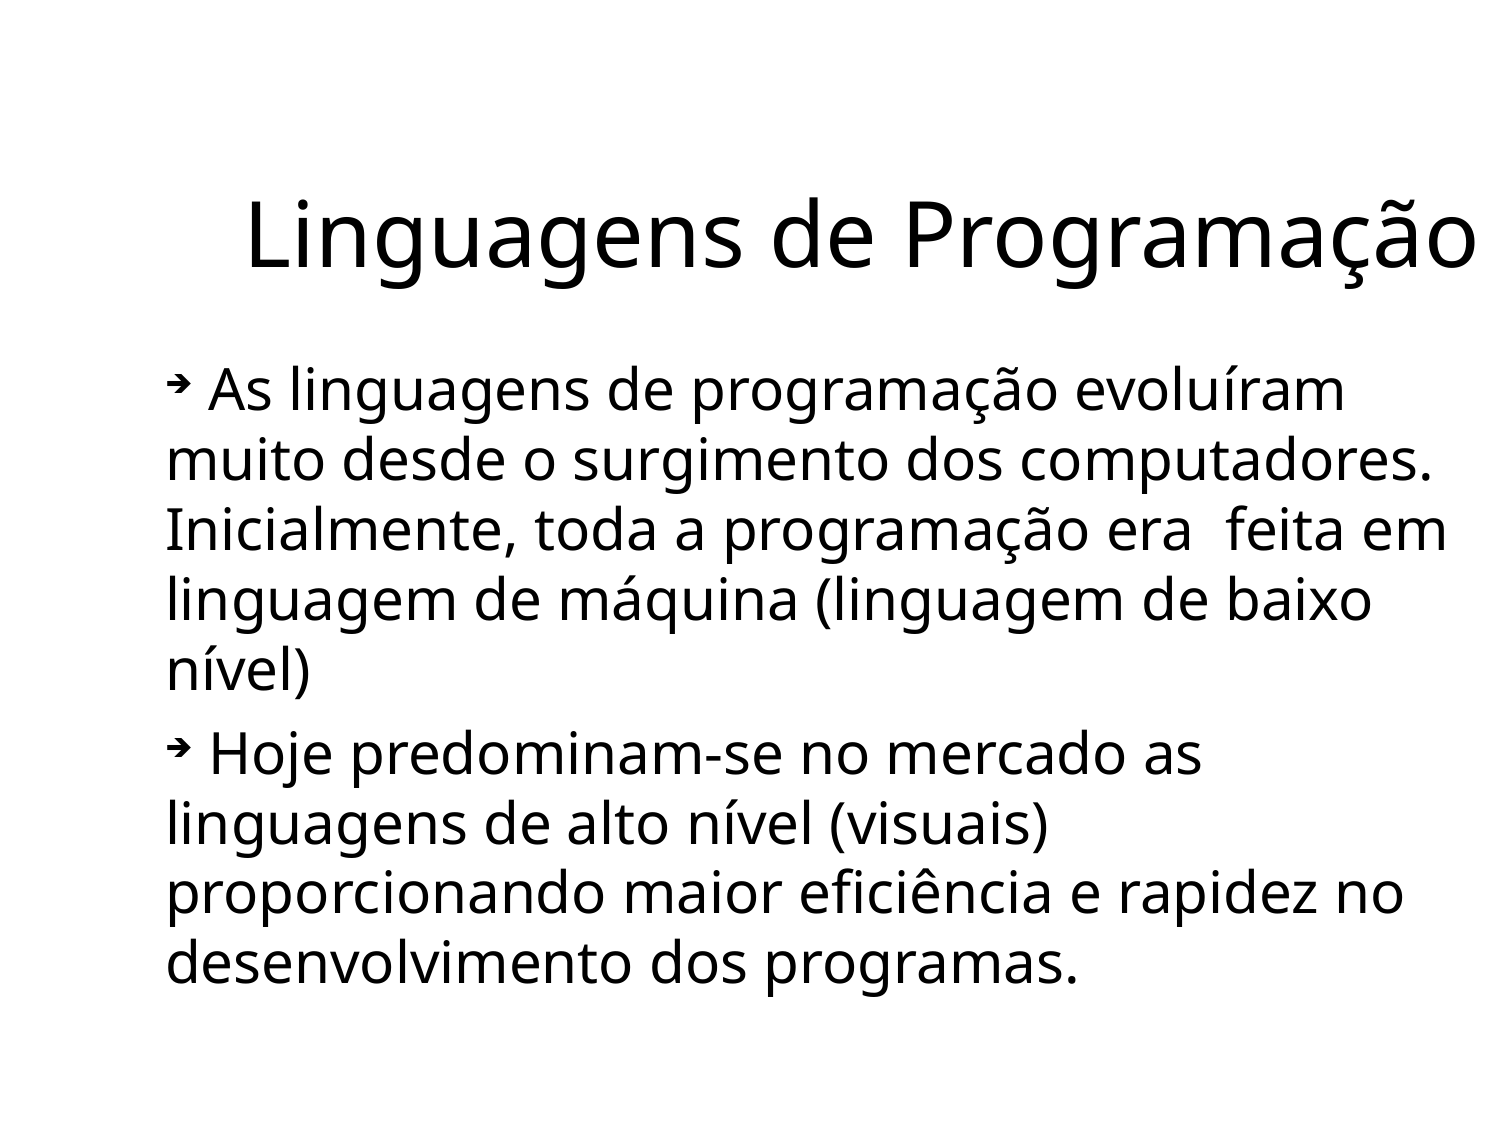

# Linguagens de Programação
 As linguagens de programação evoluíram muito desde o surgimento dos computadores. Inicialmente, toda a programação era  feita em linguagem de máquina (linguagem de baixo nível)
 Hoje predominam-se no mercado as linguagens de alto nível (visuais) proporcionando maior eficiência e rapidez no desenvolvimento dos programas.